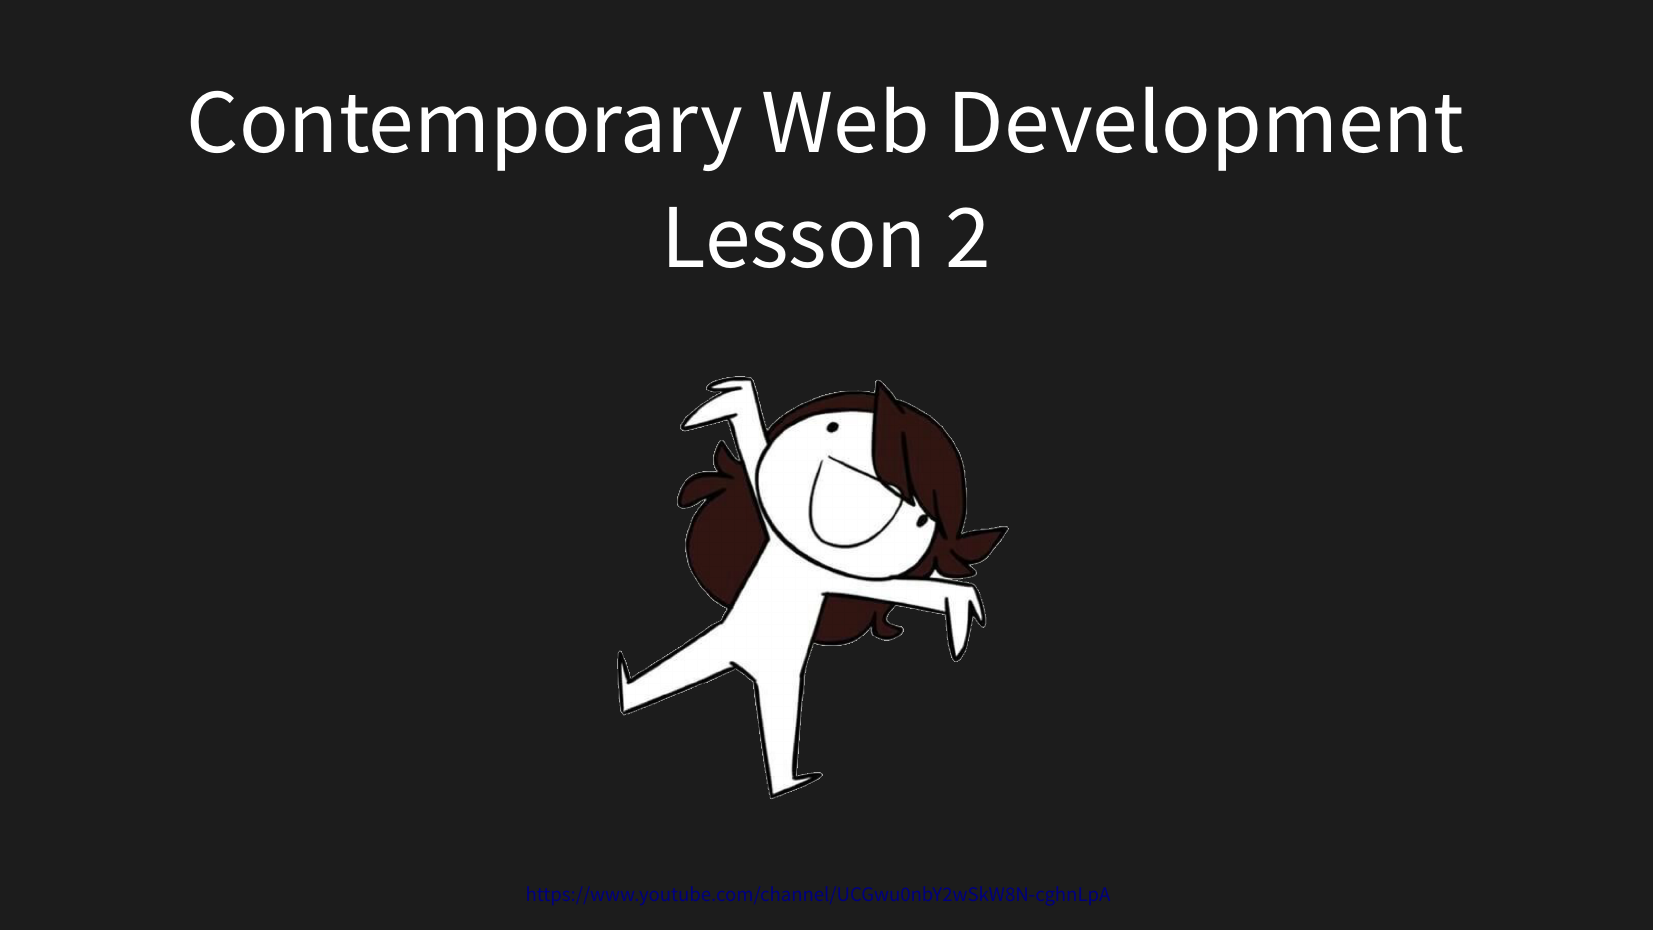

# Contemporary Web Development Lesson 2
https://www.youtube.com/channel/UCGwu0nbY2wSkW8N-cghnLpA